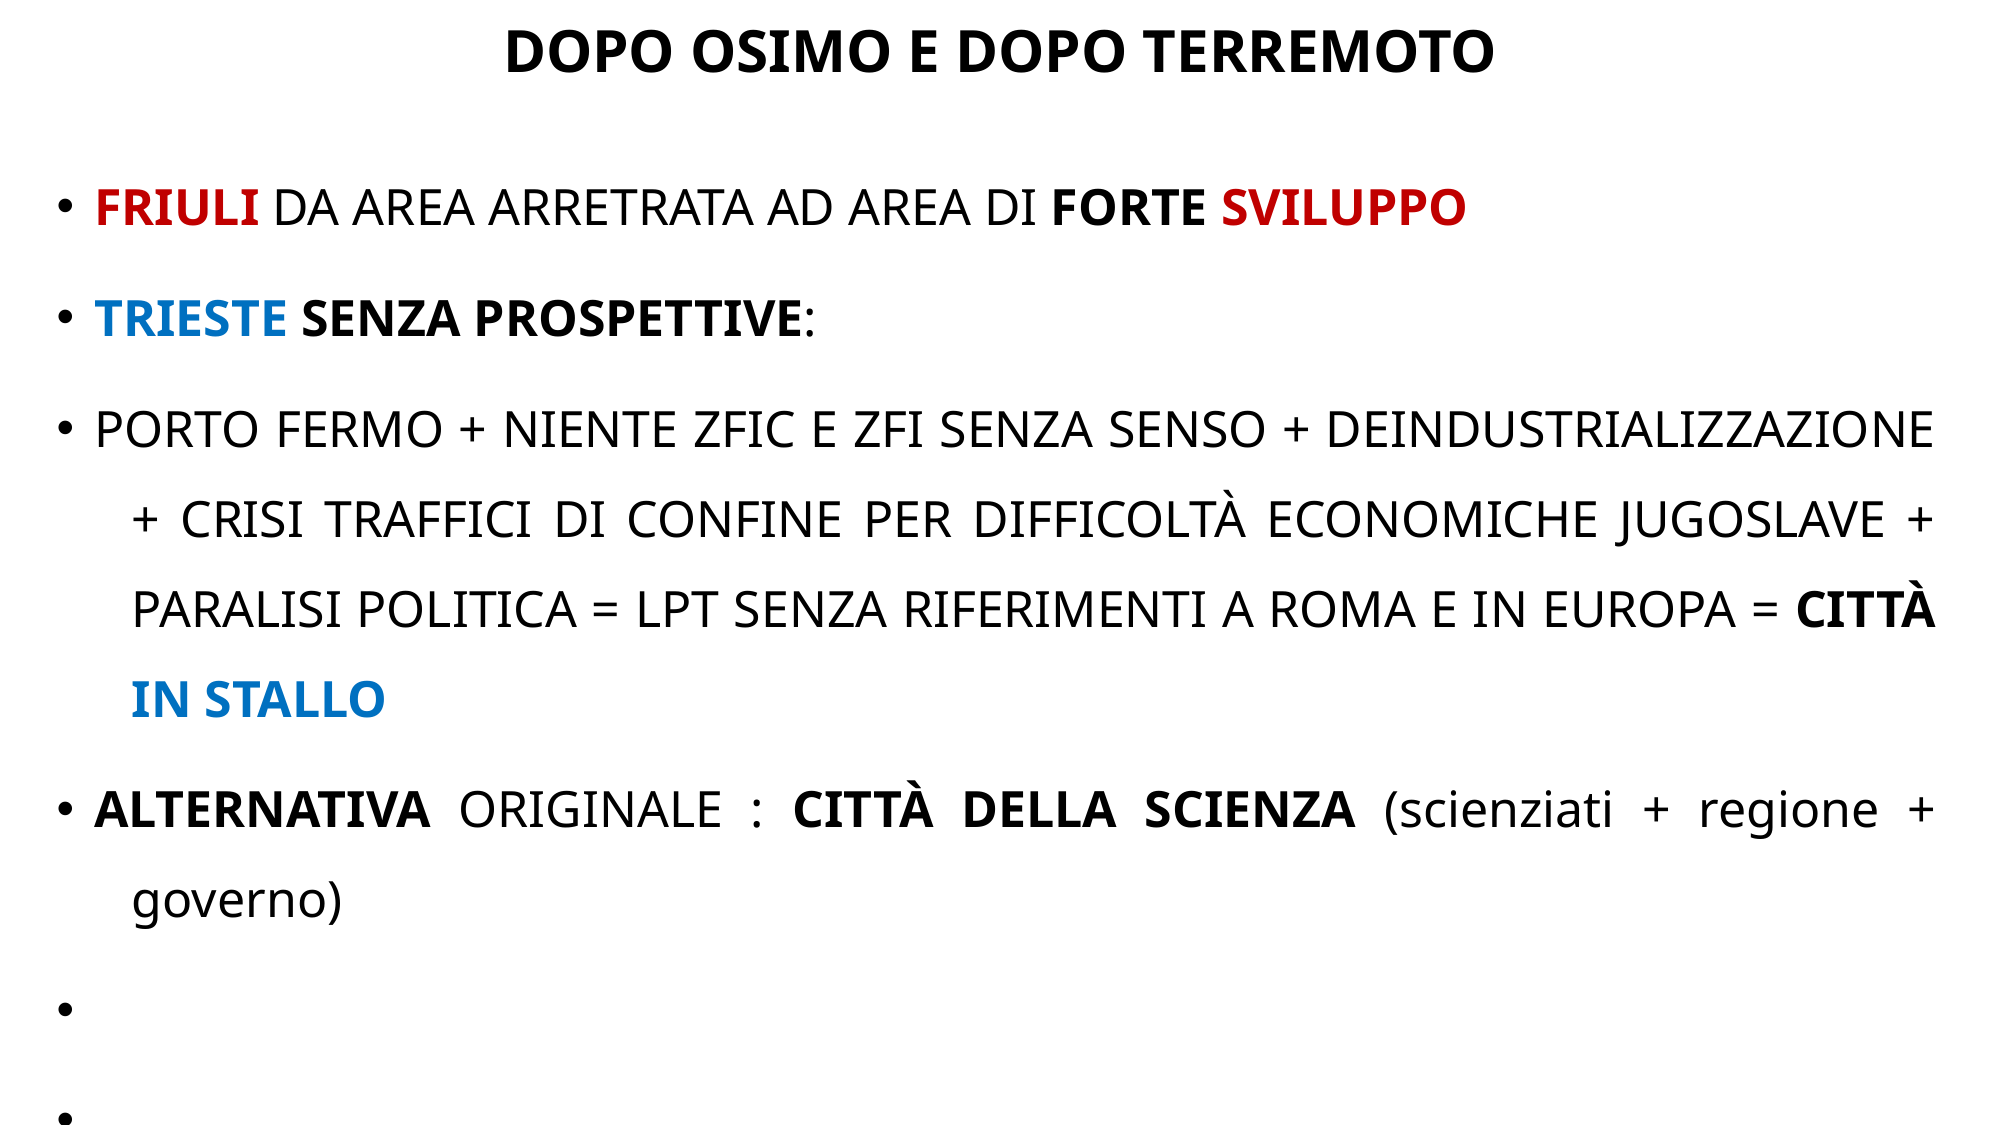

# DOPO OSIMO E DOPO TERREMOTO
FRIULI DA AREA ARRETRATA AD AREA DI FORTE SVILUPPO
TRIESTE SENZA PROSPETTIVE:
PORTO FERMO + NIENTE ZFIC E ZFI SENZA SENSO + DEINDUSTRIALIZZAZIONE + CRISI TRAFFICI DI CONFINE PER DIFFICOLTÀ ECONOMICHE JUGOSLAVE + PARALISI POLITICA = LPT SENZA RIFERIMENTI A ROMA E IN EUROPA = CITTÀ IN STALLO
ALTERNATIVA ORIGINALE : CITTÀ DELLA SCIENZA (scienziati + regione + governo)